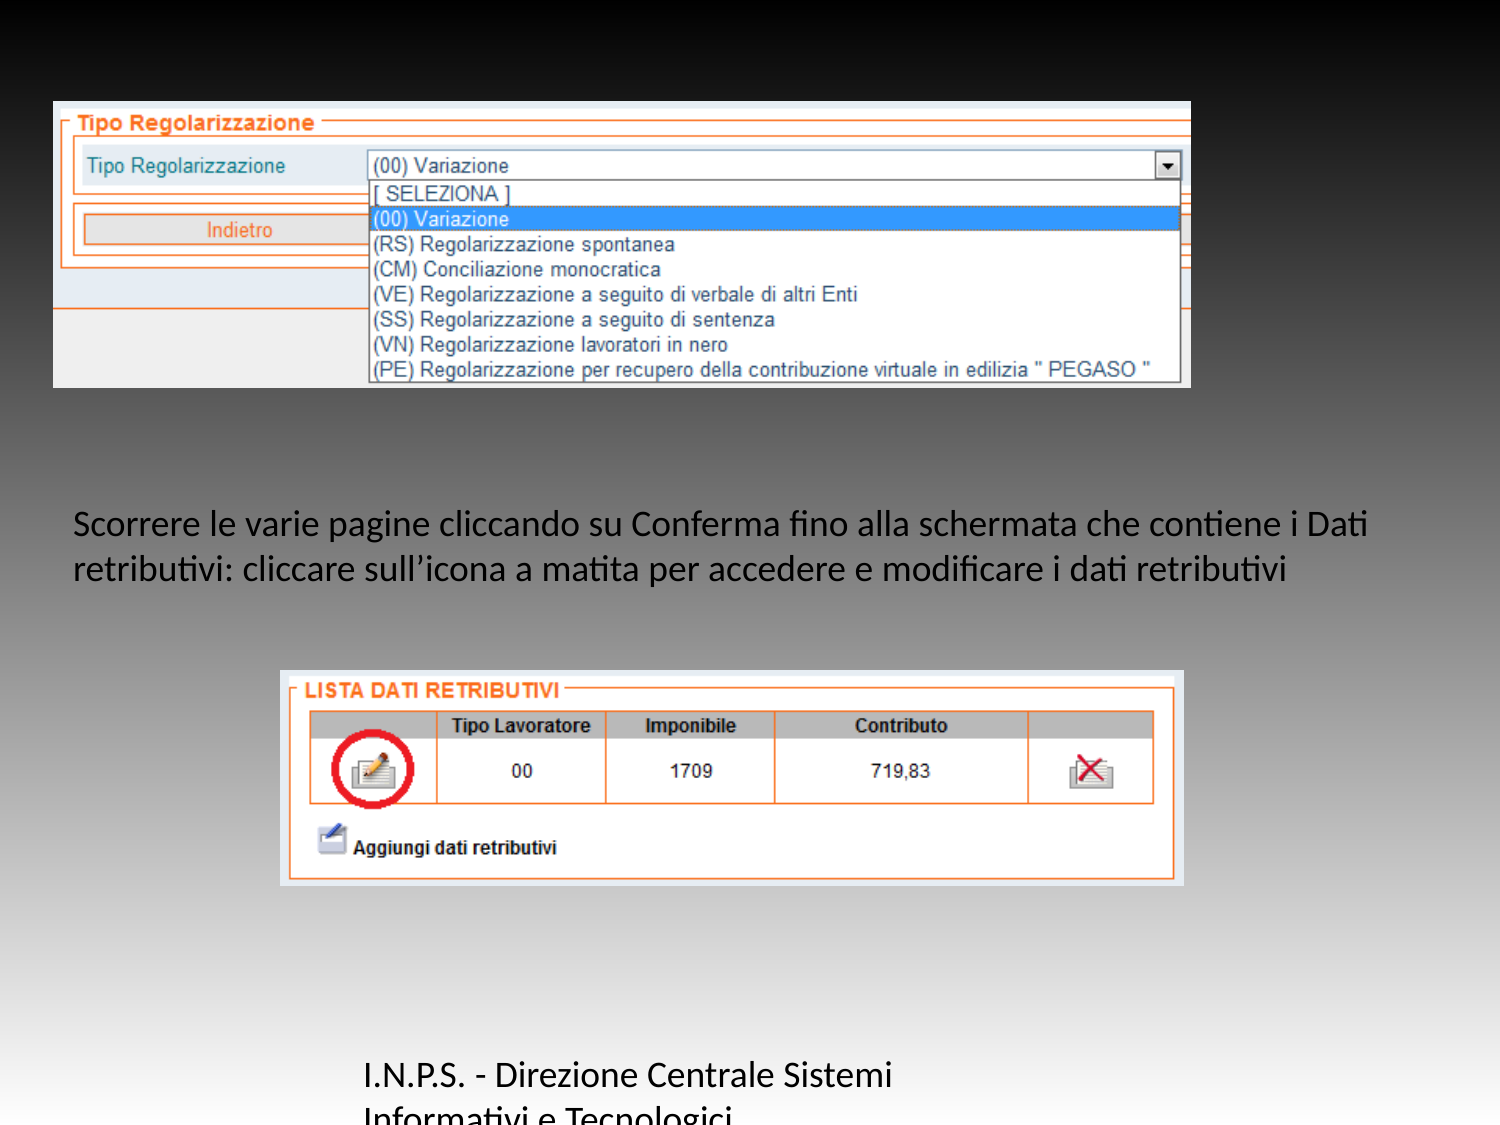

Scorrere le varie pagine cliccando su Conferma fino alla schermata che contiene i Dati retributivi: cliccare sull’icona a matita per accedere e modificare i dati retributivi
I.N.P.S. - Direzione Centrale Sistemi Informativi e Tecnologici